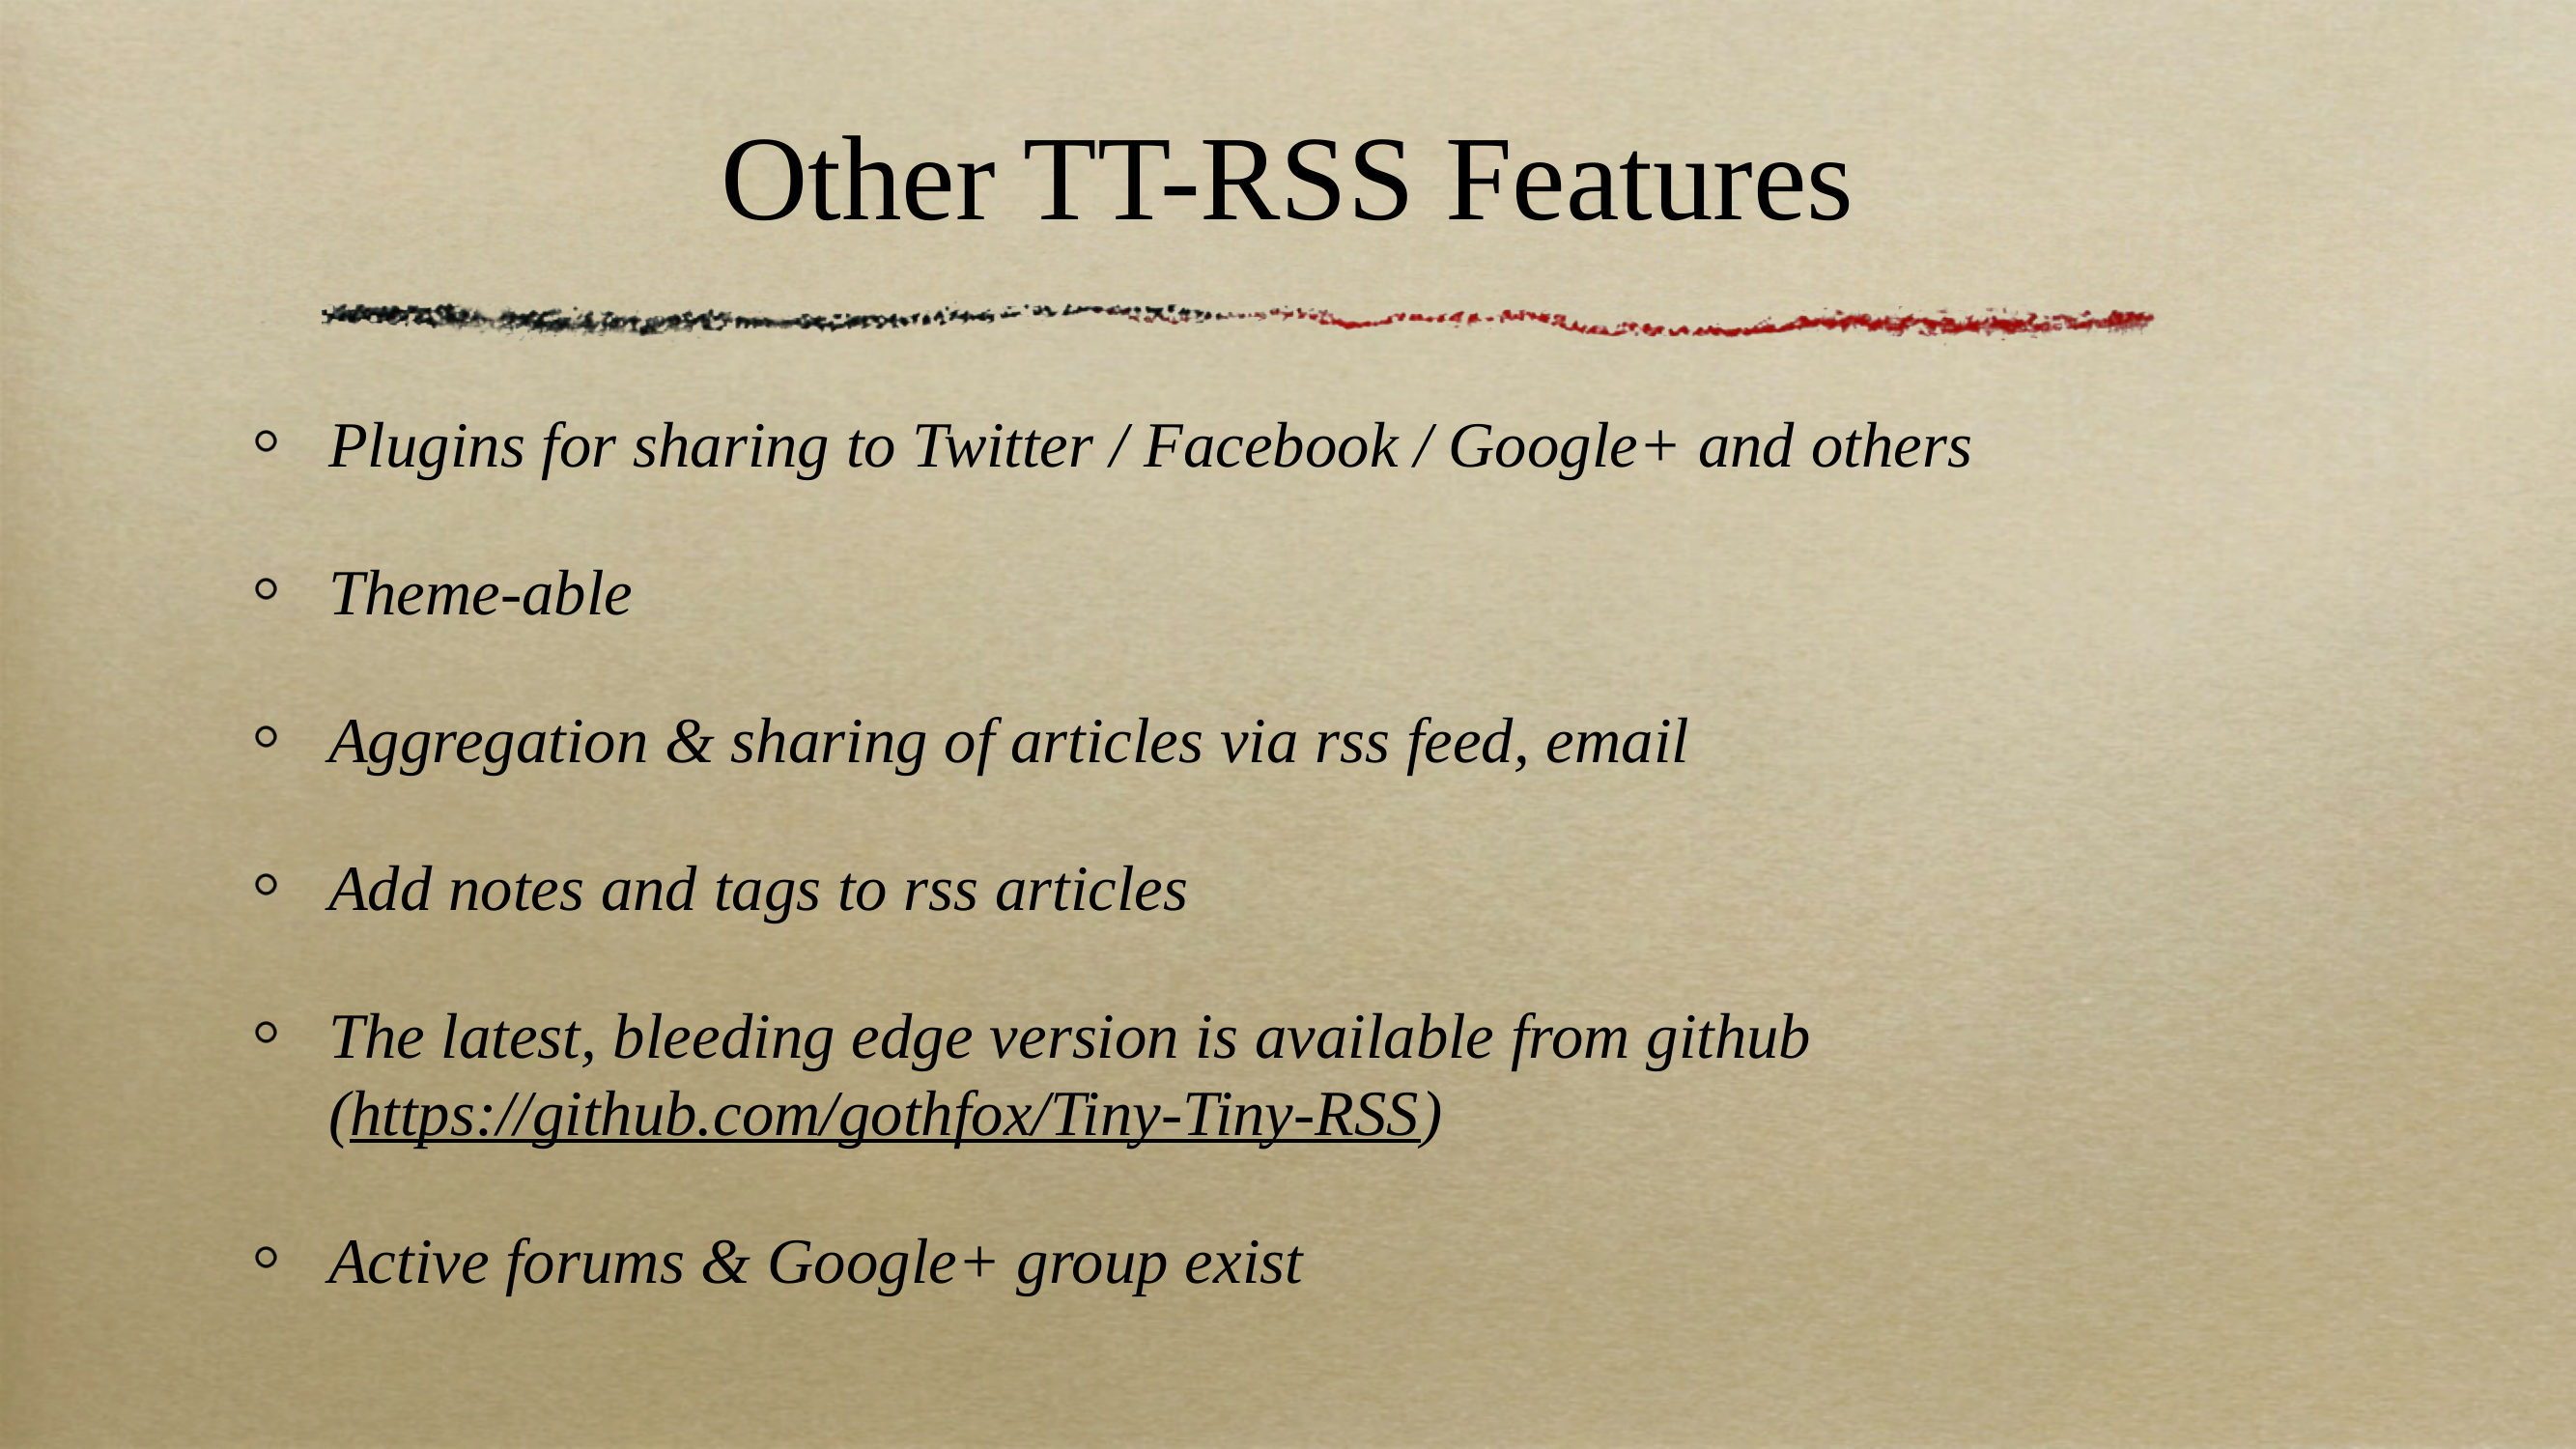

# Other TT-RSS Features
Plugins for sharing to Twitter / Facebook / Google+ and others
Theme-able
Aggregation & sharing of articles via rss feed, email
Add notes and tags to rss articles
The latest, bleeding edge version is available from github (https://github.com/gothfox/Tiny-Tiny-RSS)
Active forums & Google+ group exist